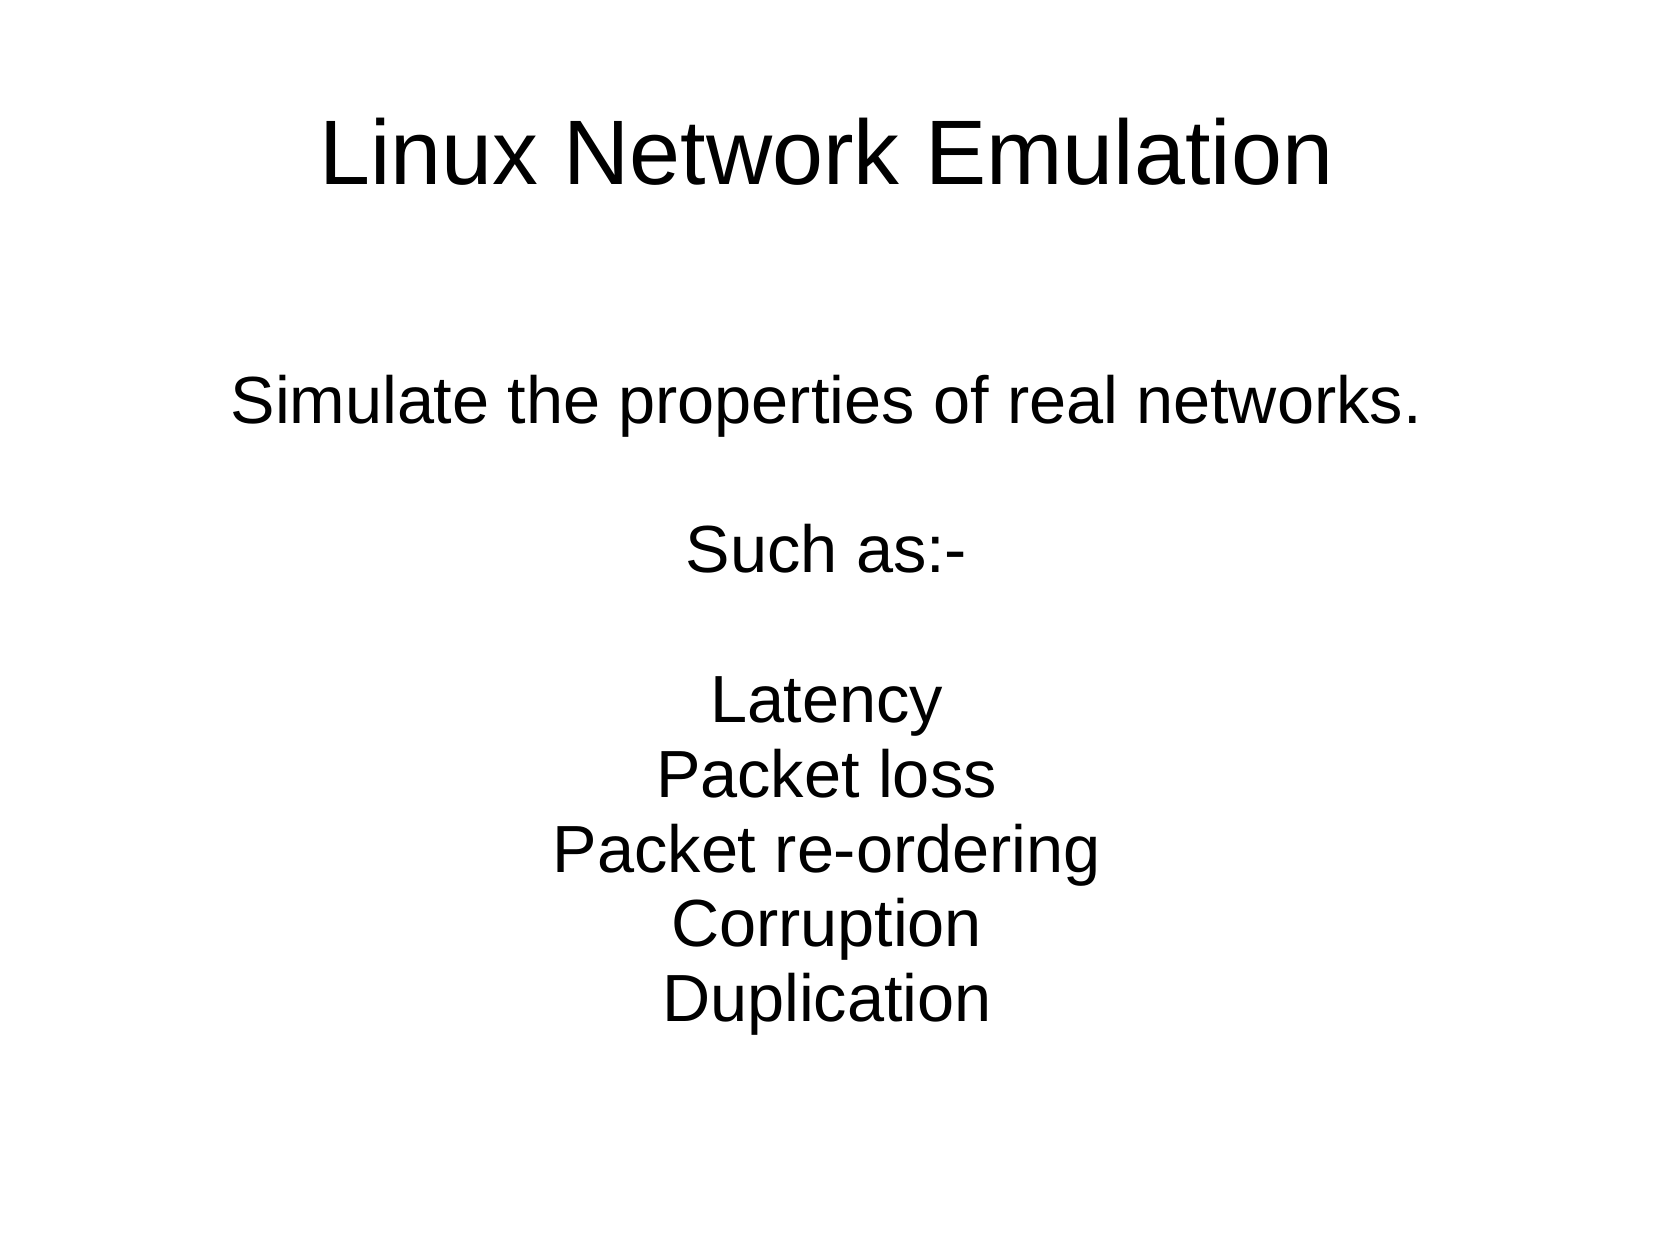

# Linux Network Emulation
Simulate the properties of real networks.
Such as:-
Latency
Packet loss
Packet re-ordering
Corruption
Duplication